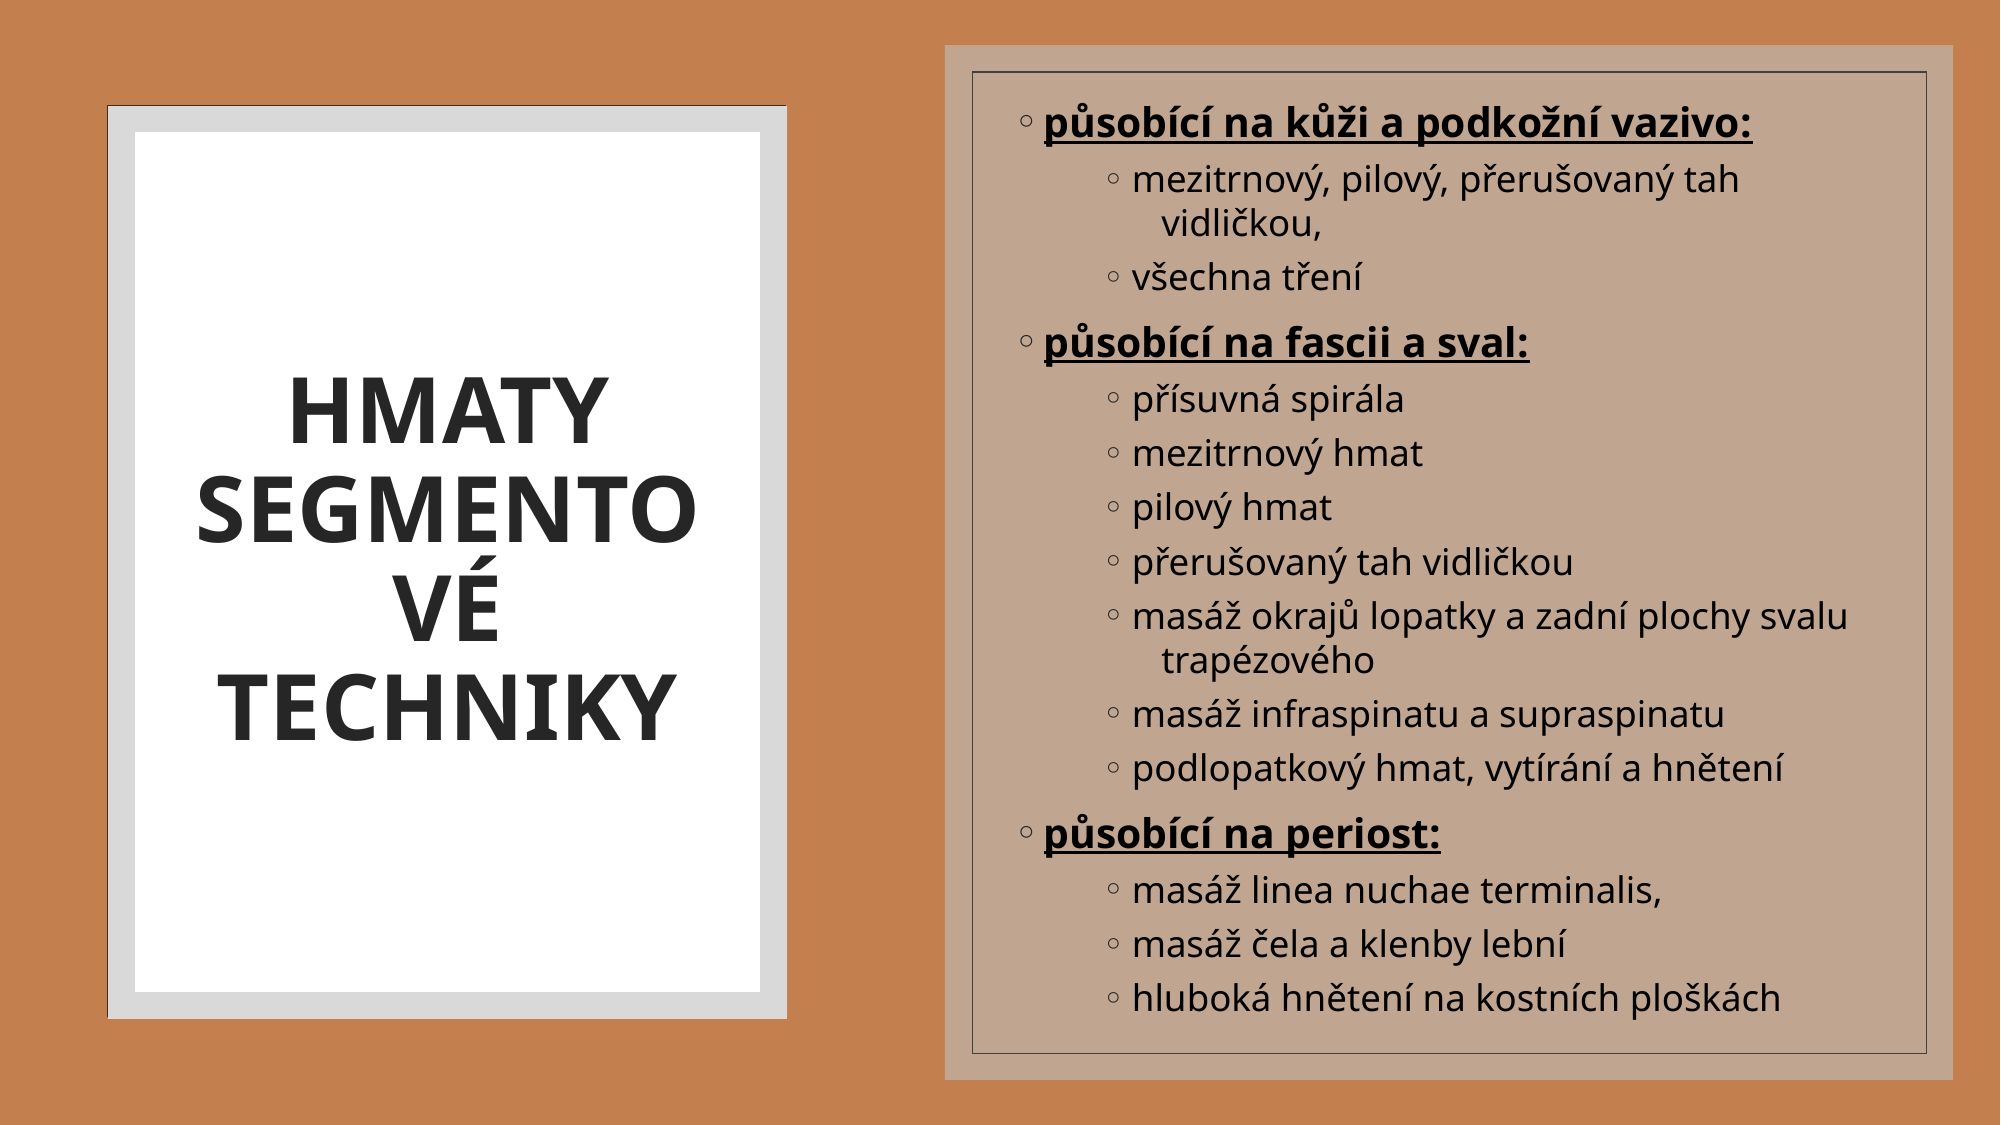

působící na kůži a podkožní vazivo:
mezitrnový, pilový, přerušovaný tah vidličkou,
všechna tření
působící na fascii a sval:
přísuvná spirála
mezitrnový hmat
pilový hmat
přerušovaný tah vidličkou
masáž okrajů lopatky a zadní plochy svalu trapézového
masáž infraspinatu a supraspinatu
podlopatkový hmat, vytírání a hnětení
působící na periost:
masáž linea nuchae terminalis,
masáž čela a klenby lební
hluboká hnětení na kostních ploškách
# HMATY SEGMENTOVÉ TECHNIKY